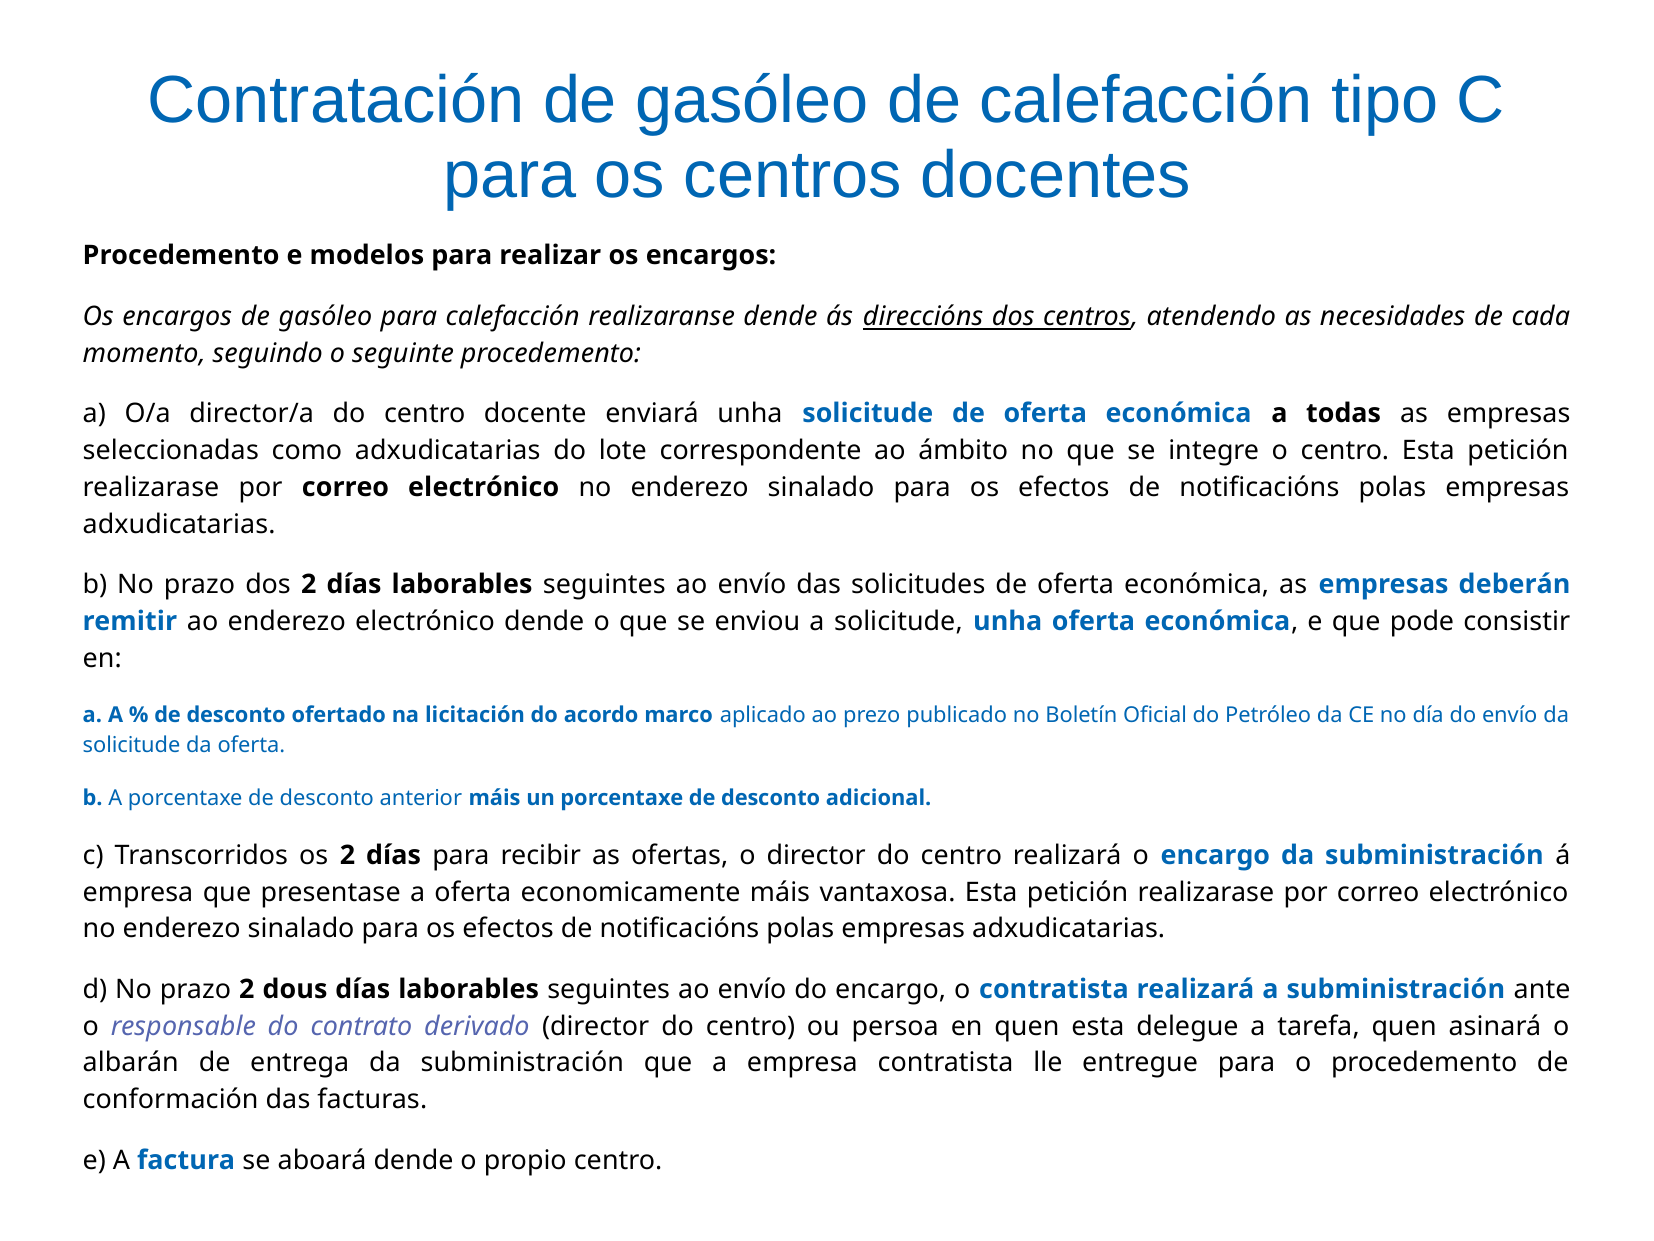

# Contratación de gasóleo de calefacción tipo C para os centros docentes
Procedemento e modelos para realizar os encargos:
Os encargos de gasóleo para calefacción realizaranse dende ás direccións dos centros, atendendo as necesidades de cada momento, seguindo o seguinte procedemento:
a) O/a director/a do centro docente enviará unha solicitude de oferta económica a todas as empresas seleccionadas como adxudicatarias do lote correspondente ao ámbito no que se integre o centro. Esta petición realizarase por correo electrónico no enderezo sinalado para os efectos de notificacións polas empresas adxudicatarias.
b) No prazo dos 2 días laborables seguintes ao envío das solicitudes de oferta económica, as empresas deberán remitir ao enderezo electrónico dende o que se enviou a solicitude, unha oferta económica, e que pode consistir en:
a. A % de desconto ofertado na licitación do acordo marco aplicado ao prezo publicado no Boletín Oficial do Petróleo da CE no día do envío da solicitude da oferta.
b. A porcentaxe de desconto anterior máis un porcentaxe de desconto adicional.
c) Transcorridos os 2 días para recibir as ofertas, o director do centro realizará o encargo da subministración á empresa que presentase a oferta economicamente máis vantaxosa. Esta petición realizarase por correo electrónico no enderezo sinalado para os efectos de notificacións polas empresas adxudicatarias.
d) No prazo 2 dous días laborables seguintes ao envío do encargo, o contratista realizará a subministración ante o responsable do contrato derivado (director do centro) ou persoa en quen esta delegue a tarefa, quen asinará o albarán de entrega da subministración que a empresa contratista lle entregue para o procedemento de conformación das facturas.
e) A factura se aboará dende o propio centro.